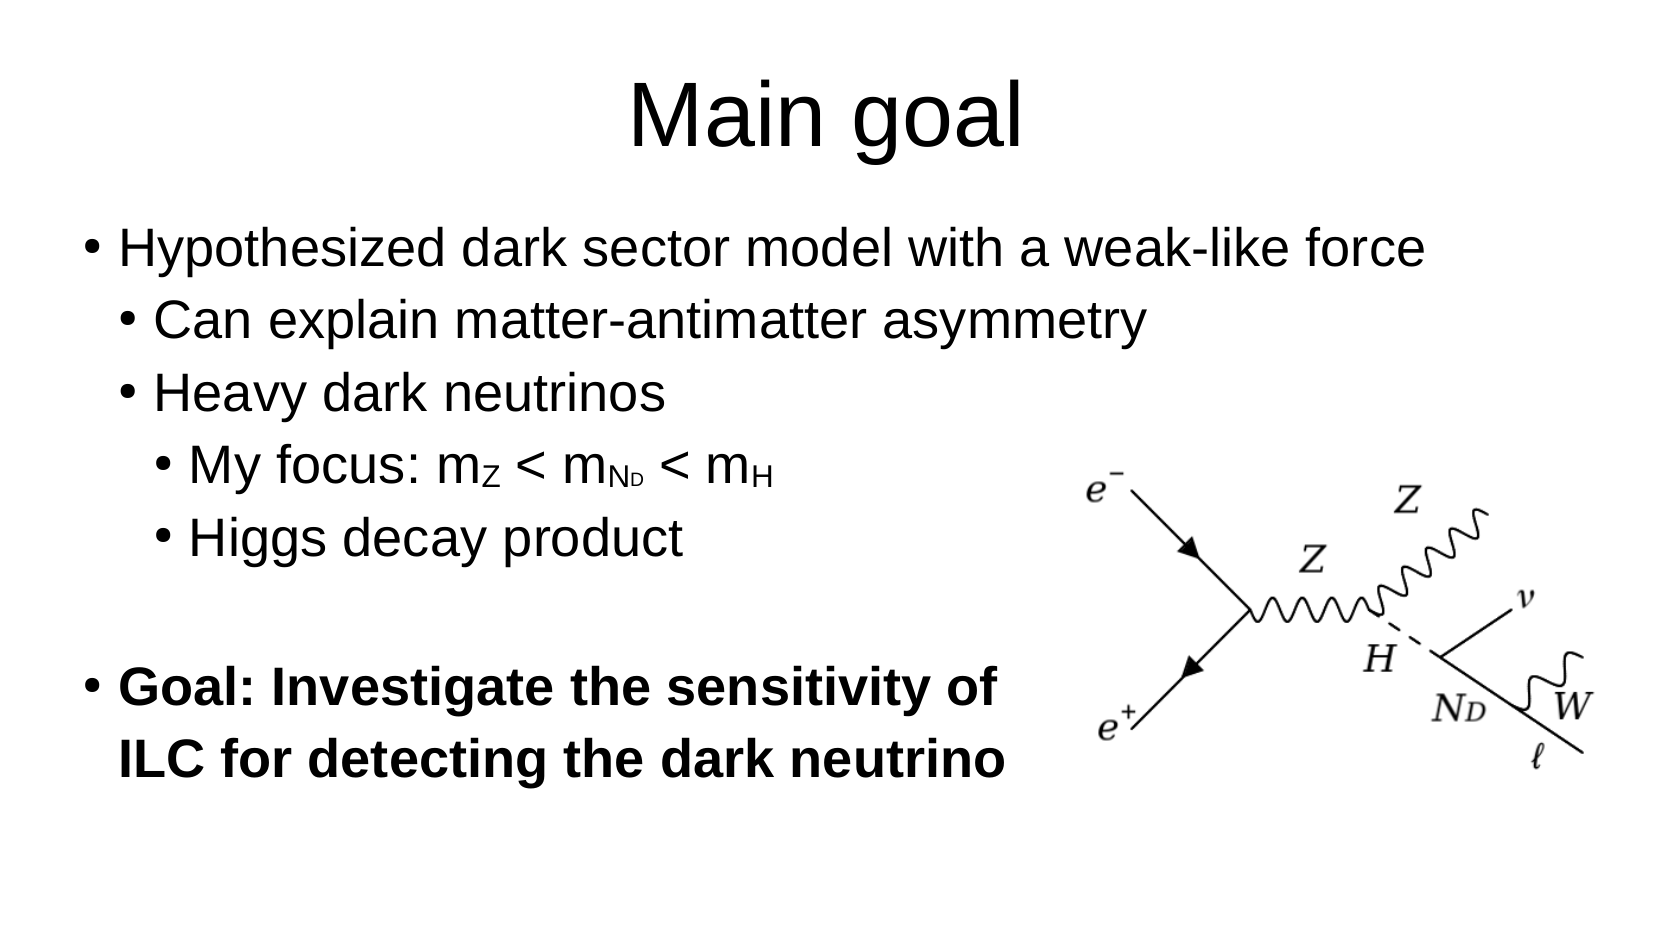

# Main goal
Hypothesized dark sector model with a weak-like force
Can explain matter-antimatter asymmetry
Heavy dark neutrinos
My focus: mZ < mND < mH
Higgs decay product
Goal: Investigate the sensitivity of
ILC for detecting the dark neutrino